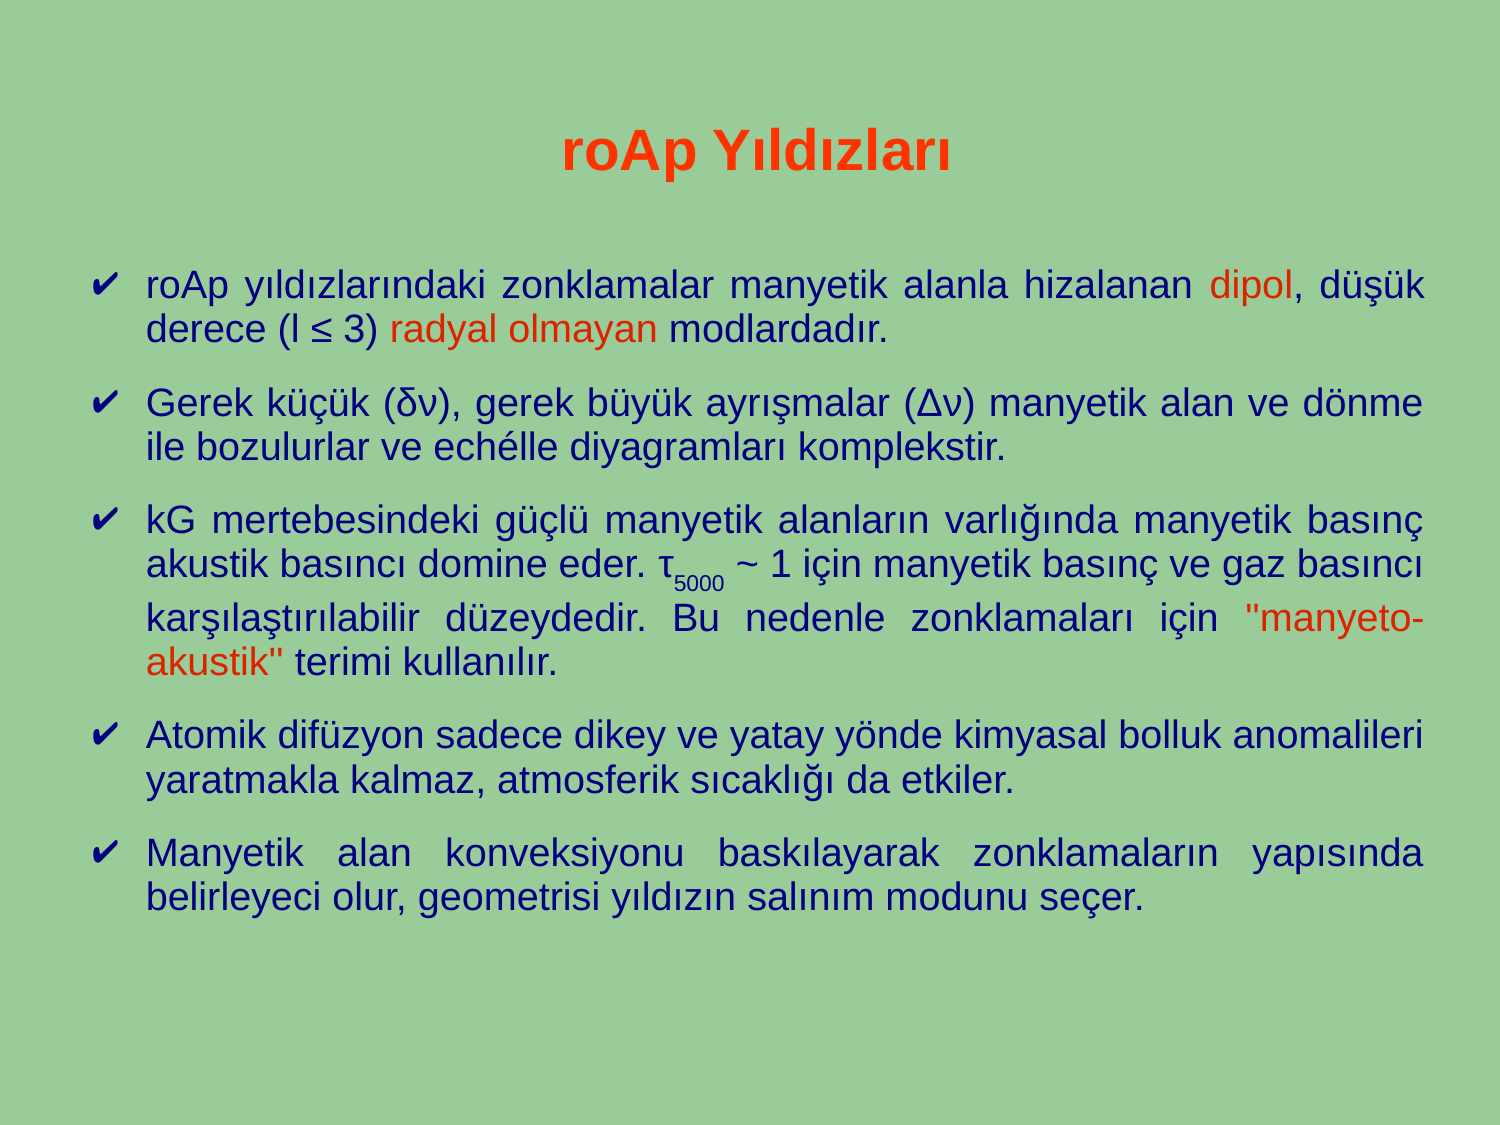

# roAp Yıldızları
roAp yıldızlarındaki zonklamalar manyetik alanla hizalanan dipol, düşük derece (l ≤ 3) radyal olmayan modlardadır.
Gerek küçük (δν), gerek büyük ayrışmalar (Δν) manyetik alan ve dönme ile bozulurlar ve echélle diyagramları komplekstir.
kG mertebesindeki güçlü manyetik alanların varlığında manyetik basınç akustik basıncı domine eder. τ5000 ~ 1 için manyetik basınç ve gaz basıncı karşılaştırılabilir düzeydedir. Bu nedenle zonklamaları için ''manyeto-akustik'' terimi kullanılır.
Atomik difüzyon sadece dikey ve yatay yönde kimyasal bolluk anomalileri yaratmakla kalmaz, atmosferik sıcaklığı da etkiler.
Manyetik alan konveksiyonu baskılayarak zonklamaların yapısında belirleyeci olur, geometrisi yıldızın salınım modunu seçer.